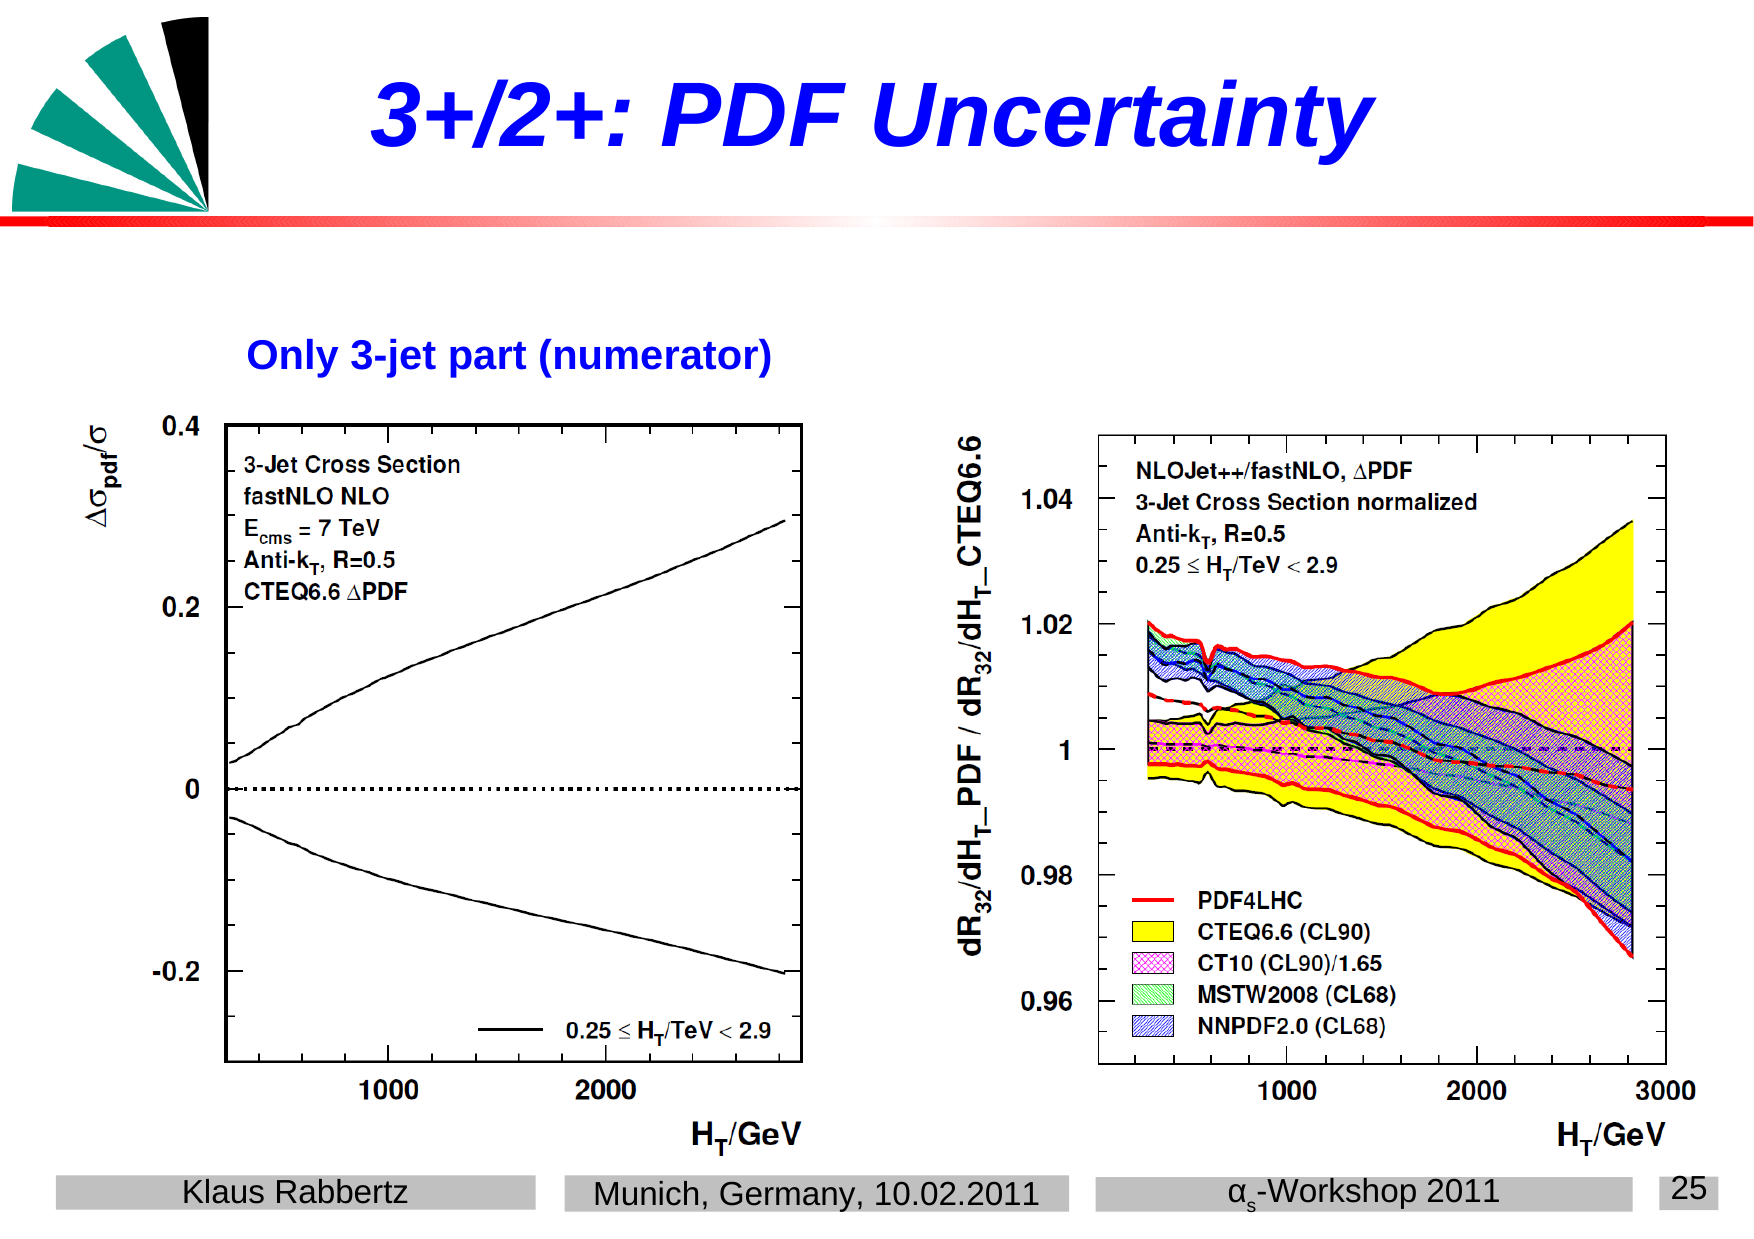

# 3+/2+: PDF Uncertainty
Only 3-jet part (numerator)